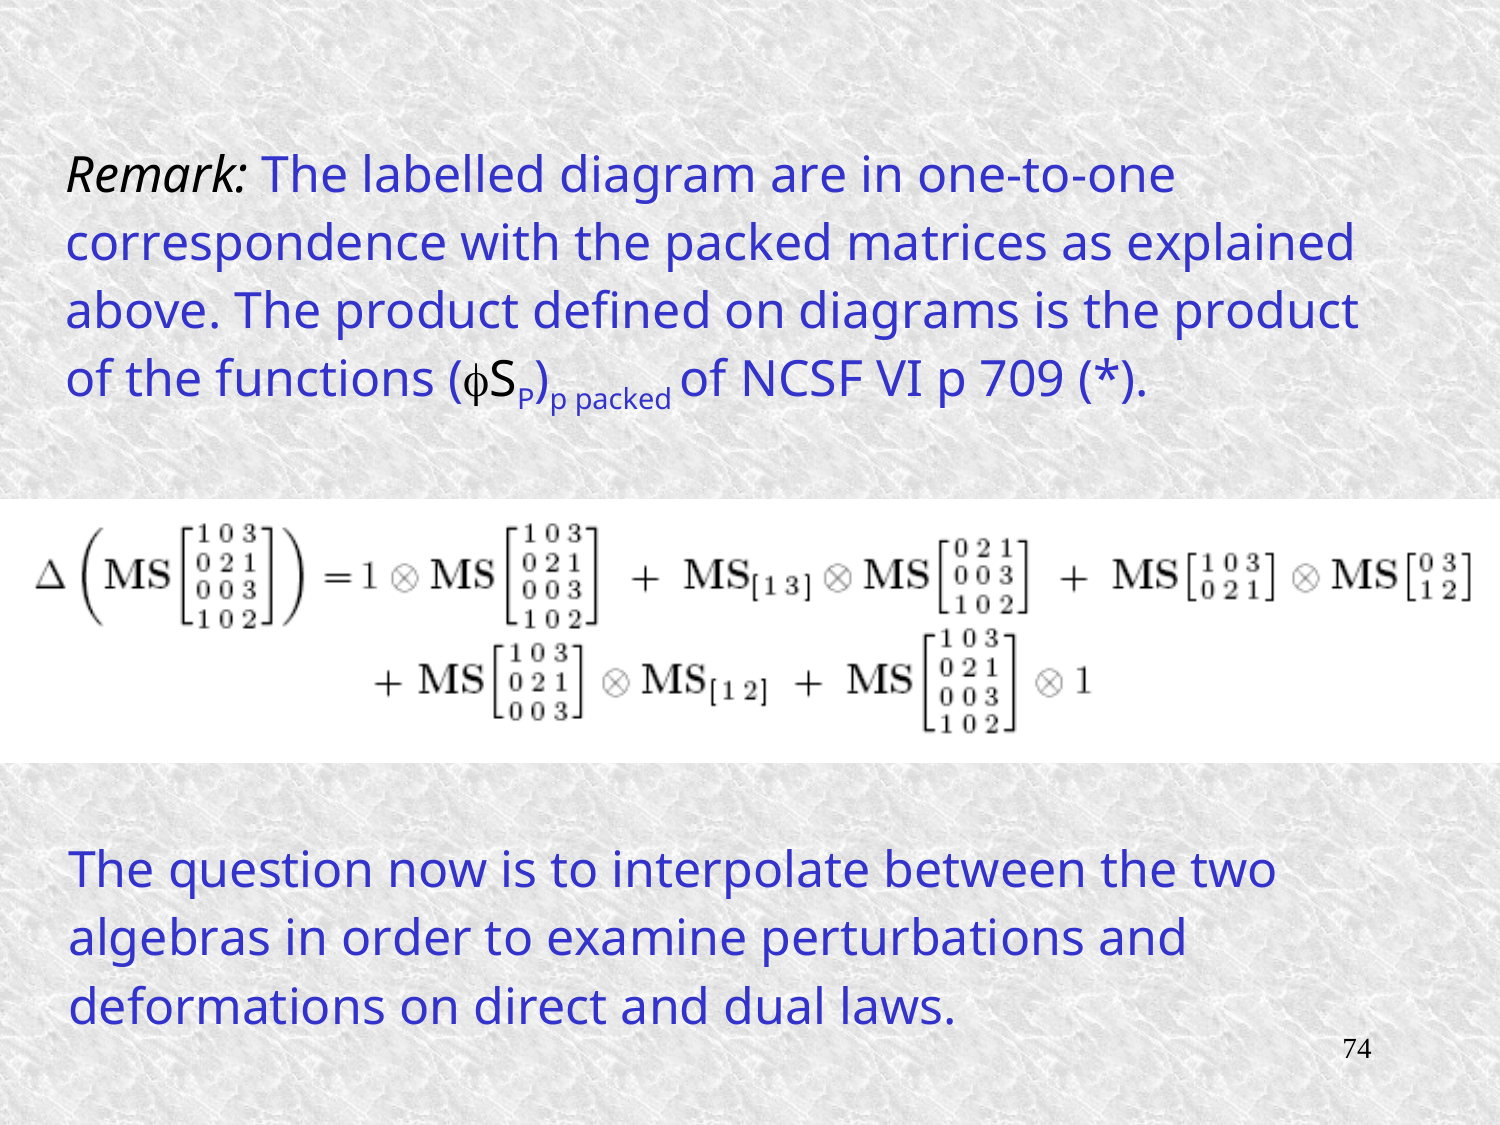

Remark: The labelled diagram are in one-to-one
correspondence with the packed matrices as explained
above. The product defined on diagrams is the product
of the functions (SP)p packed of NCSF VI p 709 (*).
The question now is to interpolate between the two
algebras in order to examine perturbations and
deformations on direct and dual laws.
74